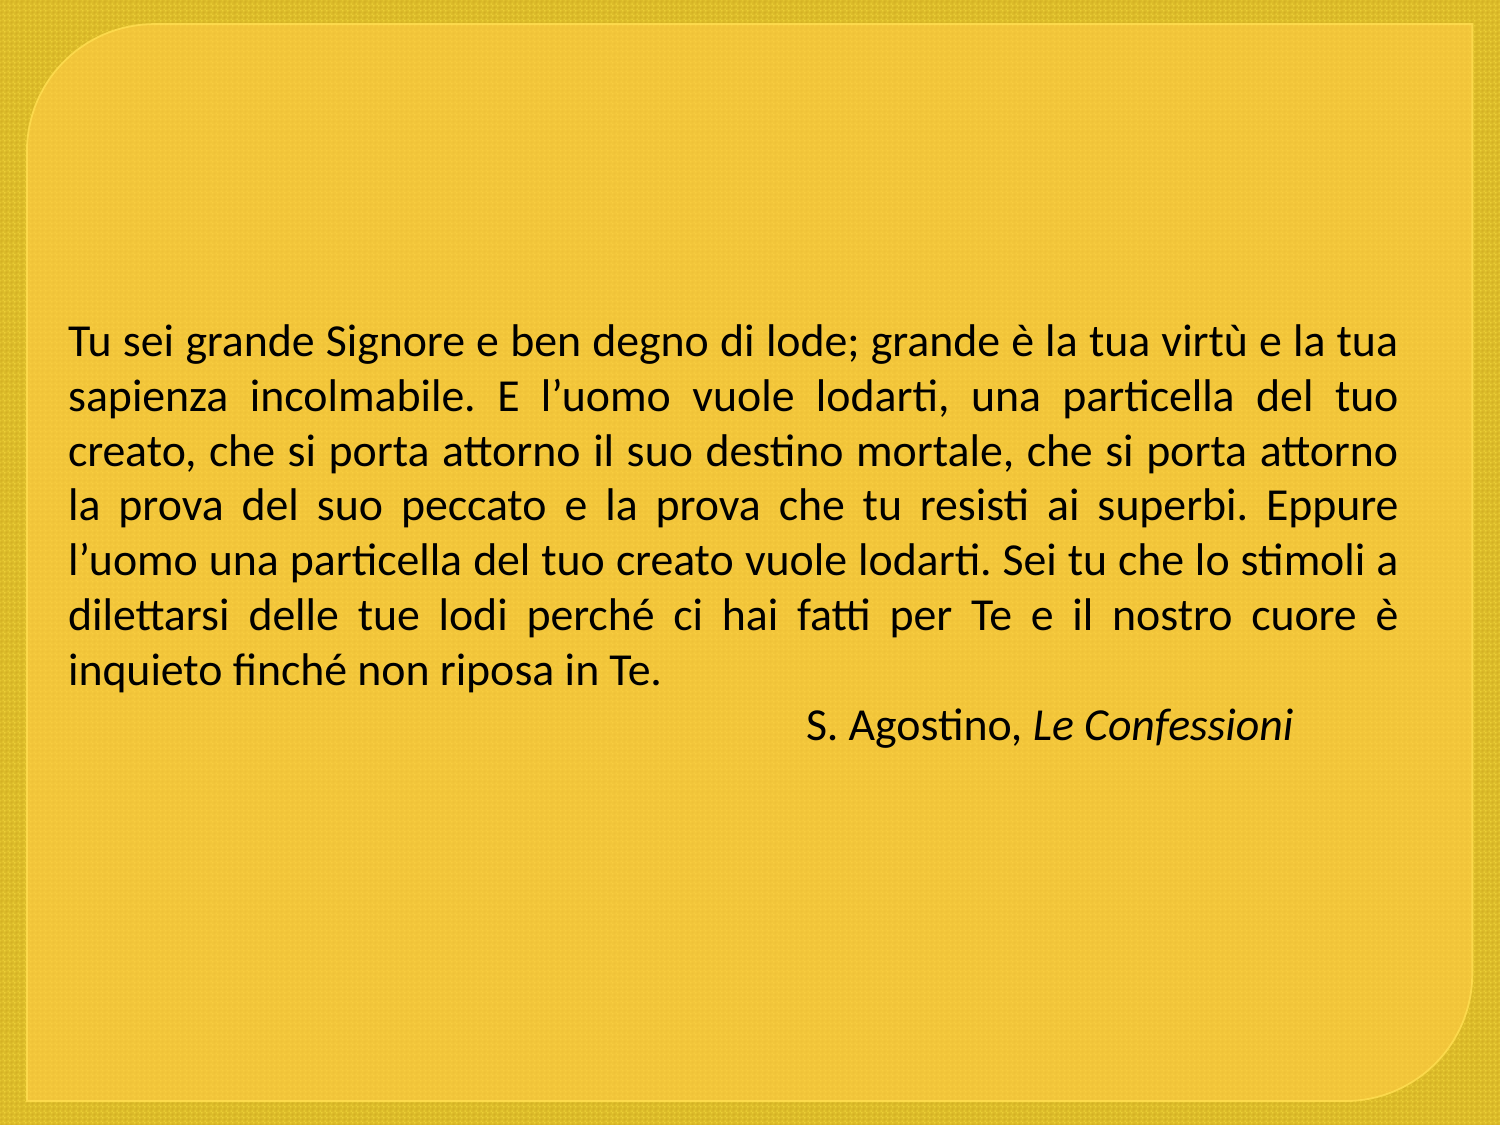

Tu sei grande Signore e ben degno di lode; grande è la tua virtù e la tua sapienza incolmabile. E l’uomo vuole lodarti, una particella del tuo creato, che si porta attorno il suo destino mortale, che si porta attorno la prova del suo peccato e la prova che tu resisti ai superbi. Eppure l’uomo una particella del tuo creato vuole lodarti. Sei tu che lo stimoli a dilettarsi delle tue lodi perché ci hai fatti per Te e il nostro cuore è inquieto finché non riposa in Te.
 S. Agostino, Le Confessioni